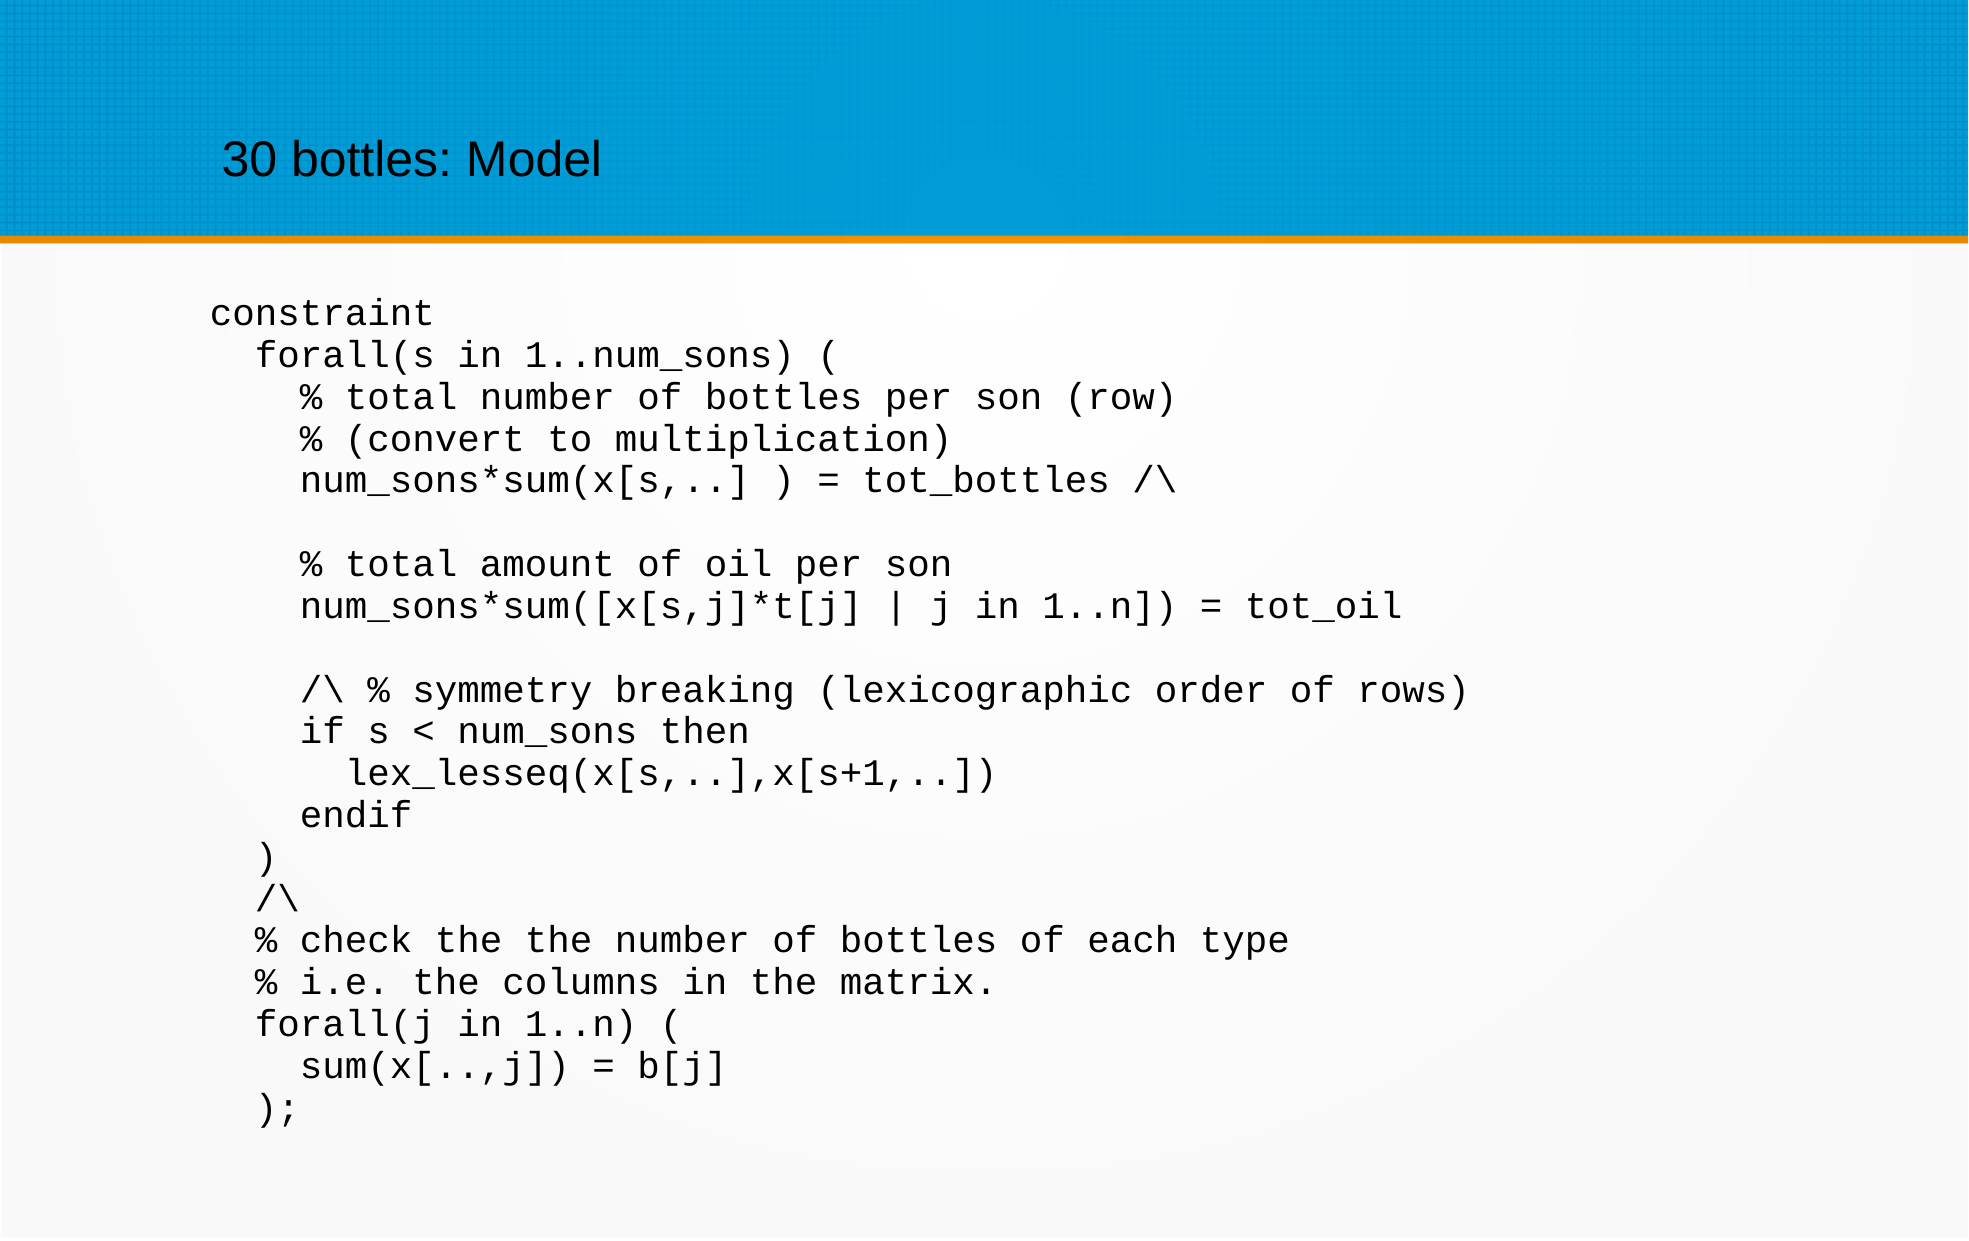

30 bottles: Model
constraint
 forall(s in 1..num_sons) (
 % total number of bottles per son (row)
 % (convert to multiplication)
 num_sons*sum(x[s,..] ) = tot_bottles /\
 % total amount of oil per son
 num_sons*sum([x[s,j]*t[j] | j in 1..n]) = tot_oil
 /\ % symmetry breaking (lexicographic order of rows)
 if s < num_sons then
 lex_lesseq(x[s,..],x[s+1,..])
 endif
 )
 /\
 % check the the number of bottles of each type
 % i.e. the columns in the matrix.
 forall(j in 1..n) (
 sum(x[..,j]) = b[j]
 );